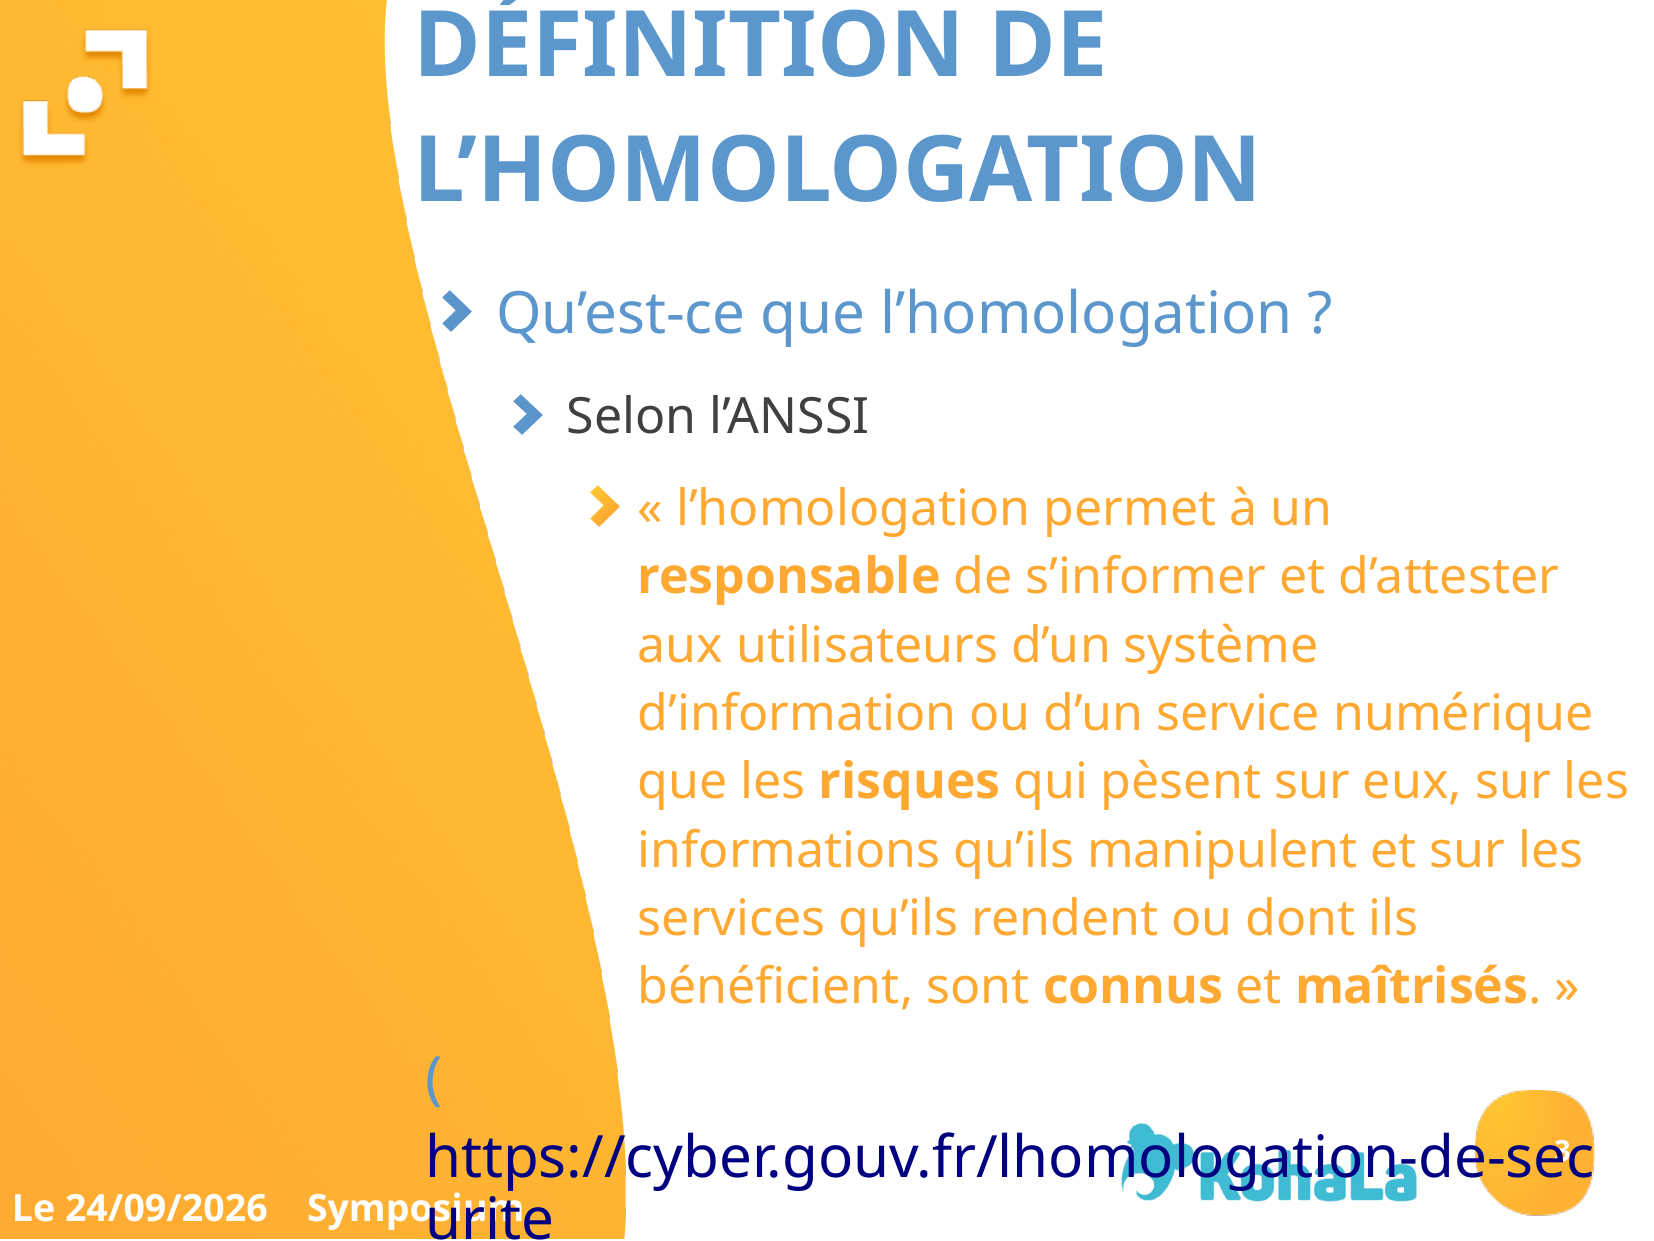

# Définition de l’homologation
Qu’est-ce que l’homologation ?
Selon l’ANSSI
« l’homologation permet à un responsable de s’informer et d’attester aux utilisateurs d’un système d’information ou d’un service numérique que les risques qui pèsent sur eux, sur les informations qu’ils manipulent et sur les services qu’ils rendent ou dont ils bénéficient, sont connus et maîtrisés. »
(https://cyber.gouv.fr/lhomologation-de-securite)
L’homologation de sécurité est une attestation formelle précisant, dans le cadre du processus de sécurisation d’un système d'information, que les risques résiduels sont connus et maîtrisés
3